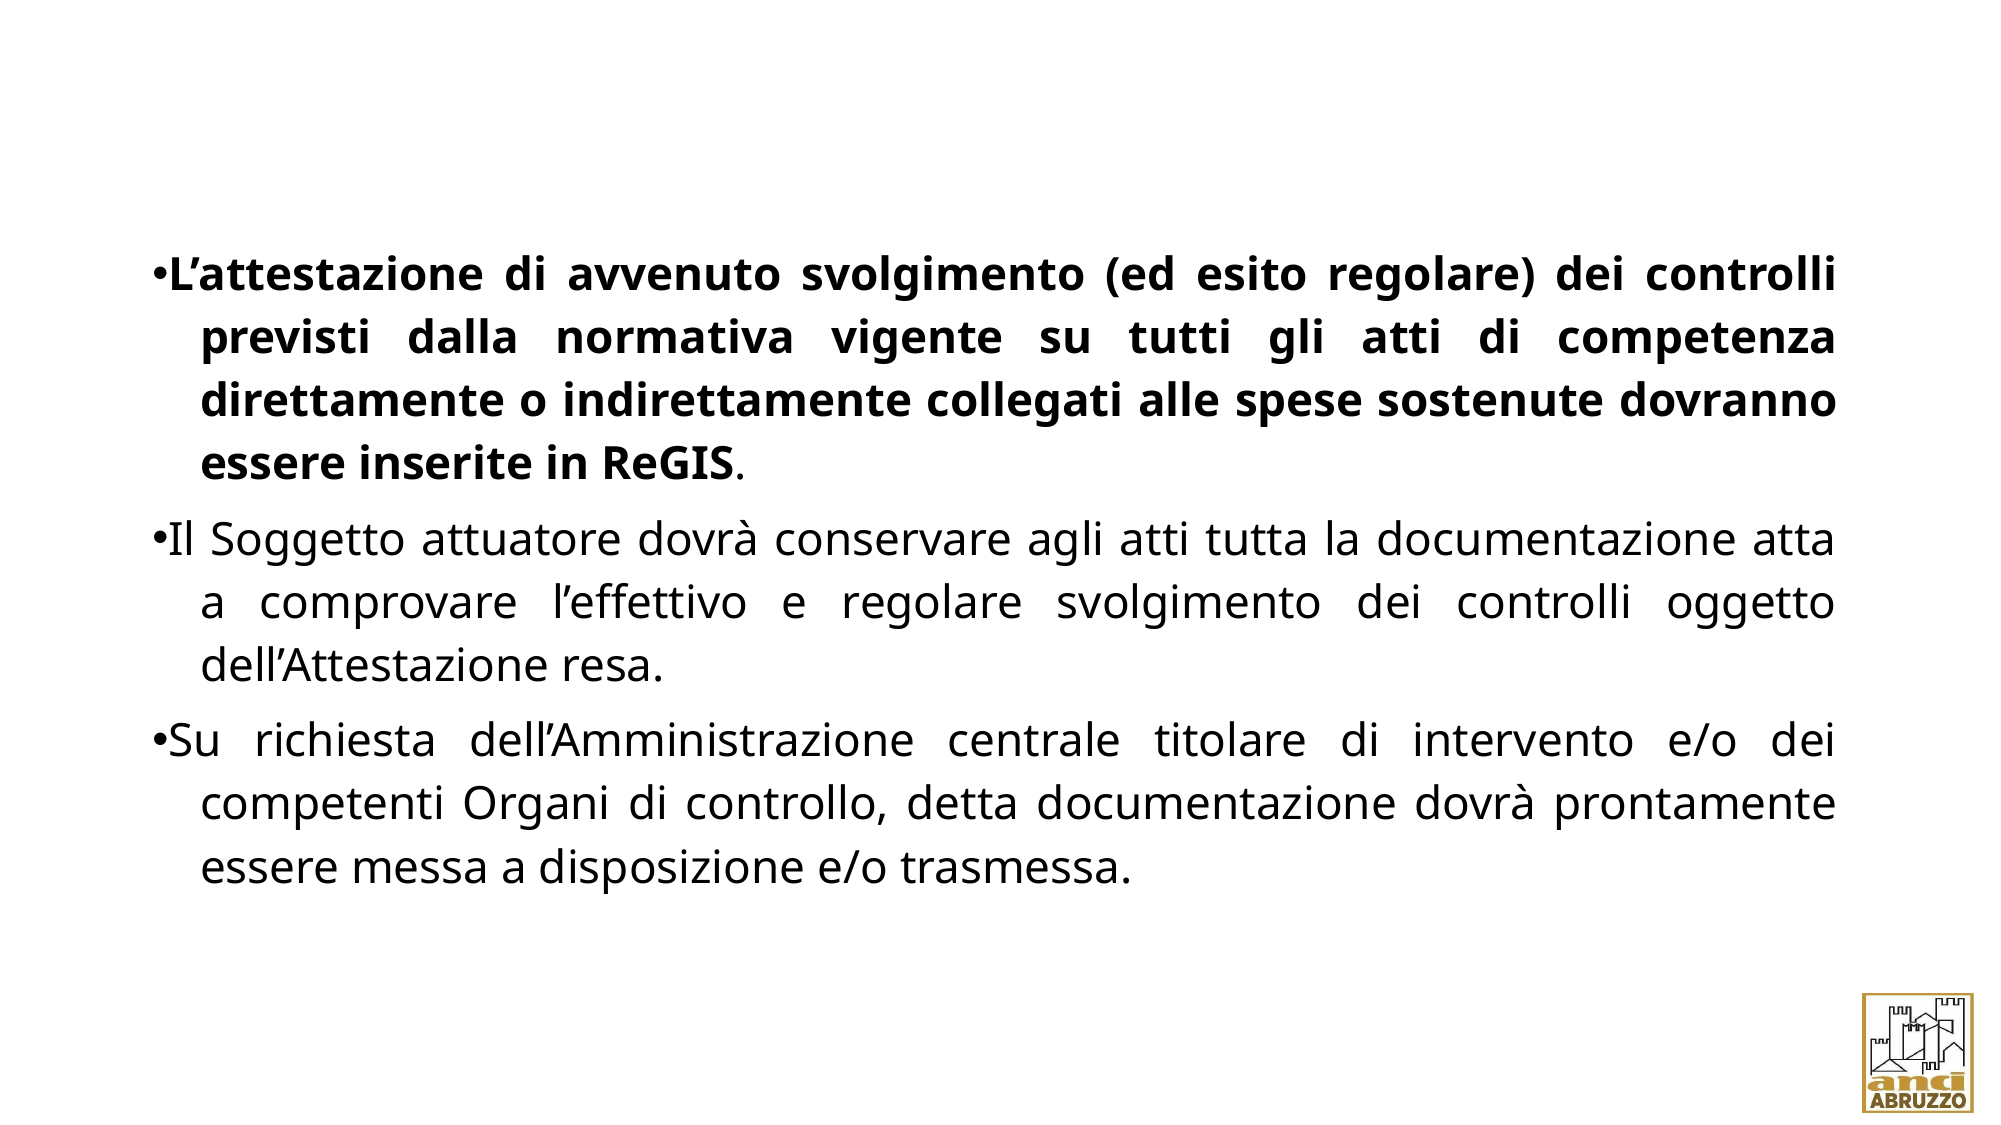

# L’attestazione di avvenuto svolgimento (ed esito regolare) dei controlli previsti dalla normativa vigente su tutti gli atti di competenza direttamente o indirettamente collegati alle spese sostenute dovranno essere inserite in ReGIS.
Il Soggetto attuatore dovrà conservare agli atti tutta la documentazione atta a comprovare l’effettivo e regolare svolgimento dei controlli oggetto dell’Attestazione resa.
Su richiesta dell’Amministrazione centrale titolare di intervento e/o dei competenti Organi di controllo, detta documentazione dovrà prontamente essere messa a disposizione e/o trasmessa.